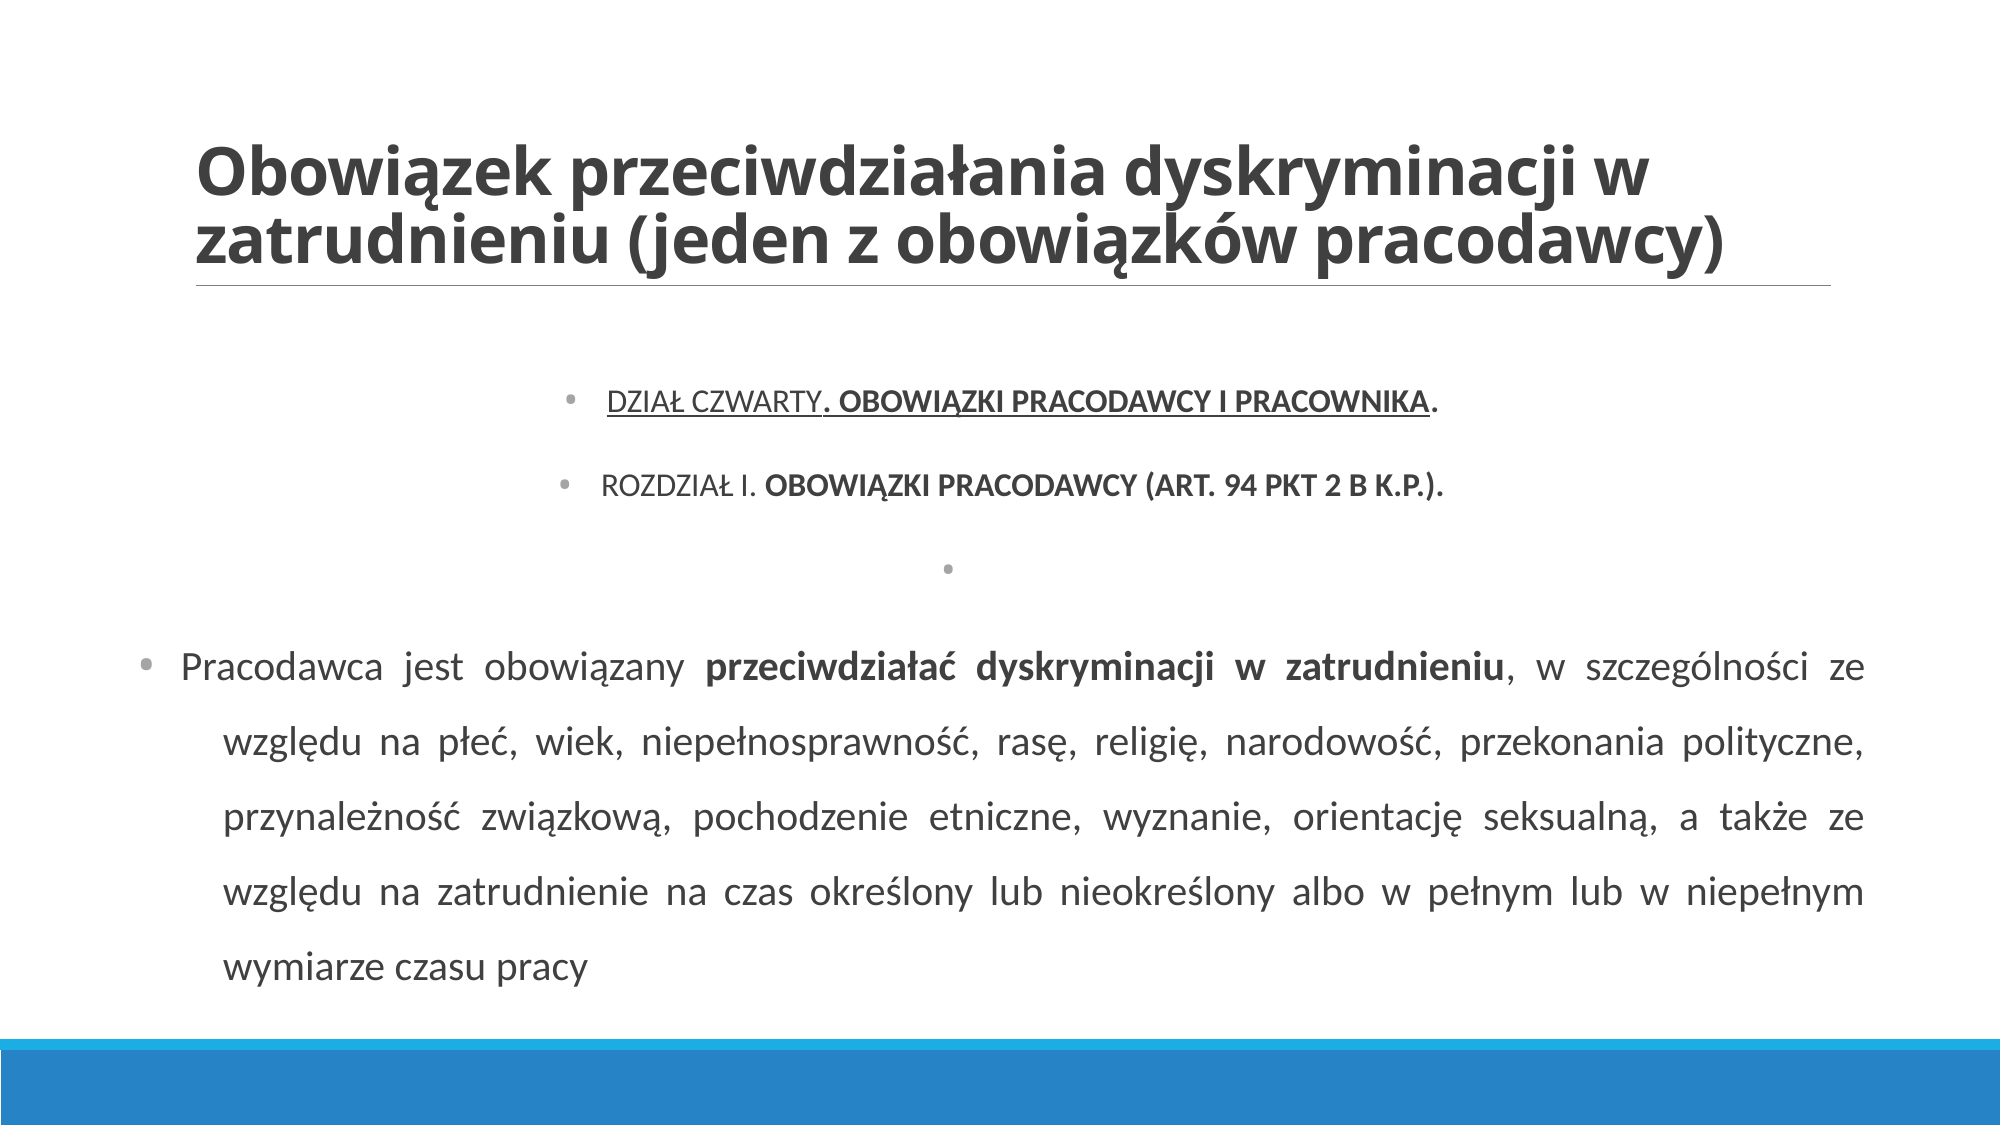

# Obowiązek przeciwdziałania dyskryminacji w zatrudnieniu (jeden z obowiązków pracodawcy)
DZIAŁ CZWARTY. OBOWIĄZKI PRACODAWCY I PRACOWNIKA.
ROZDZIAŁ I. OBOWIĄZKI PRACODAWCY (art. 94 pkt 2 b k.p.).
Pracodawca jest obowiązany przeciwdziałać dyskryminacji w zatrudnieniu, w szczególności ze względu na płeć, wiek, niepełnosprawność, rasę, religię, narodowość, przekonania polityczne, przynależność związkową, pochodzenie etniczne, wyznanie, orientację seksualną, a także ze względu na zatrudnienie na czas określony lub nieokreślony albo w pełnym lub w niepełnym wymiarze czasu pracy